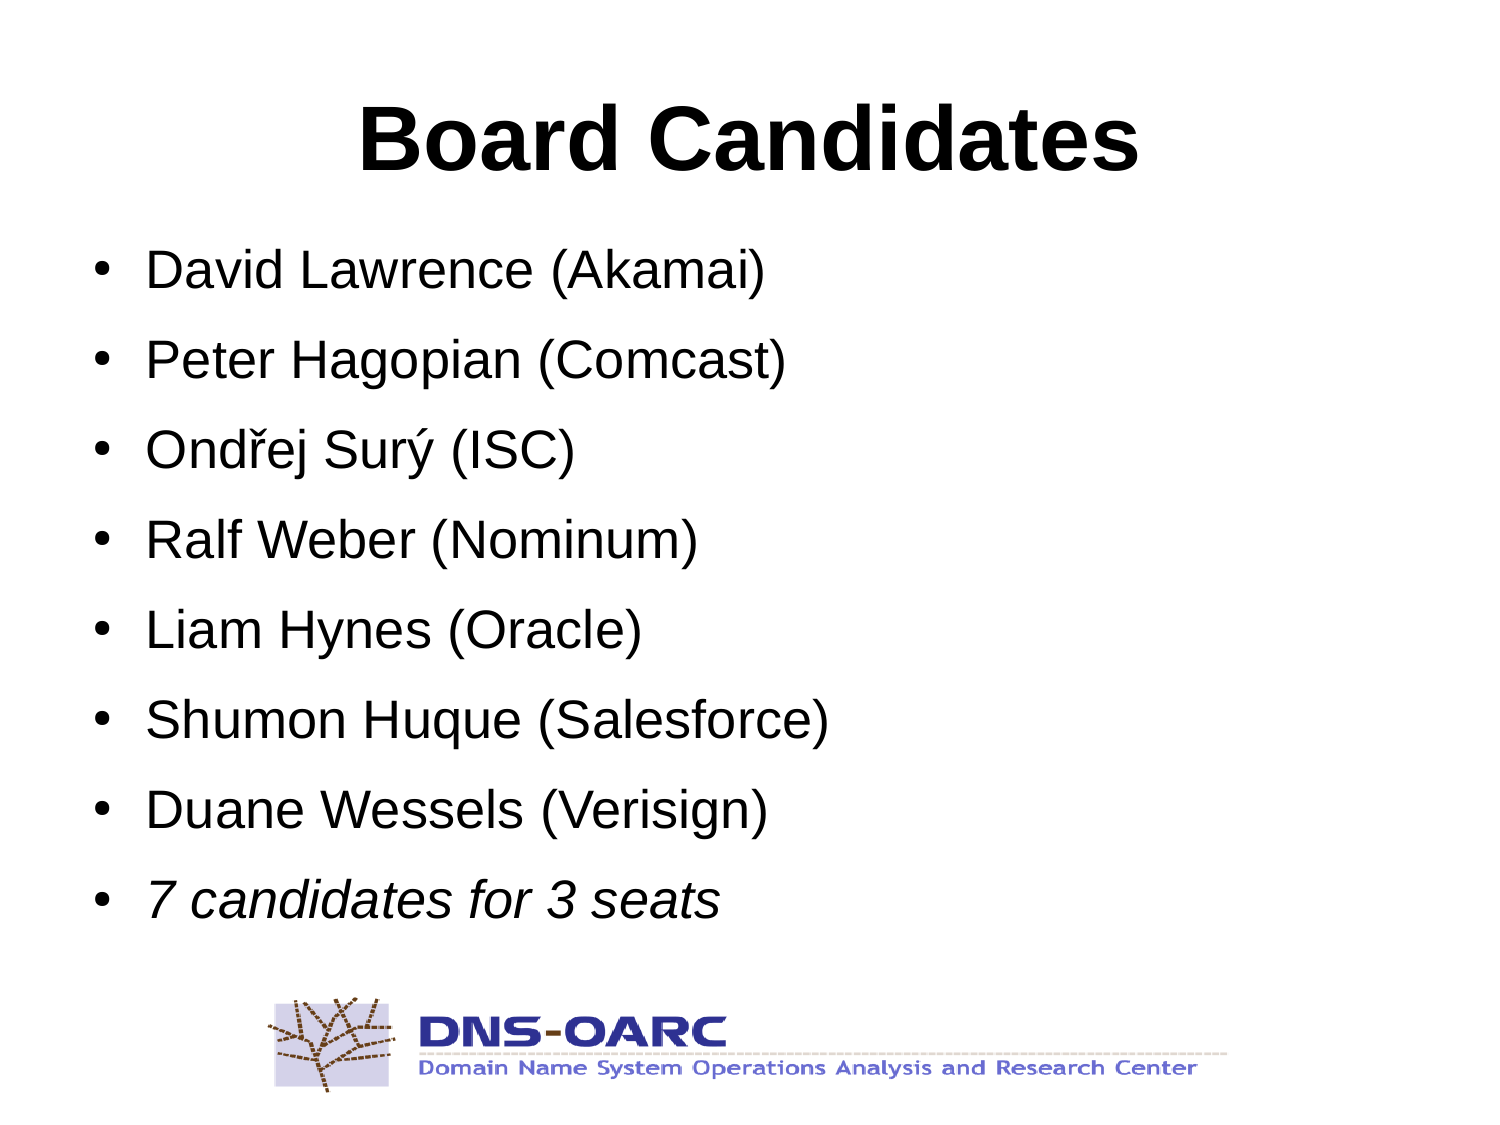

# Board Candidates
David Lawrence (Akamai)
Peter Hagopian (Comcast)
Ondřej Surý (ISC)
Ralf Weber (Nominum)
Liam Hynes (Oracle)
Shumon Huque (Salesforce)
Duane Wessels (Verisign)
7 candidates for 3 seats